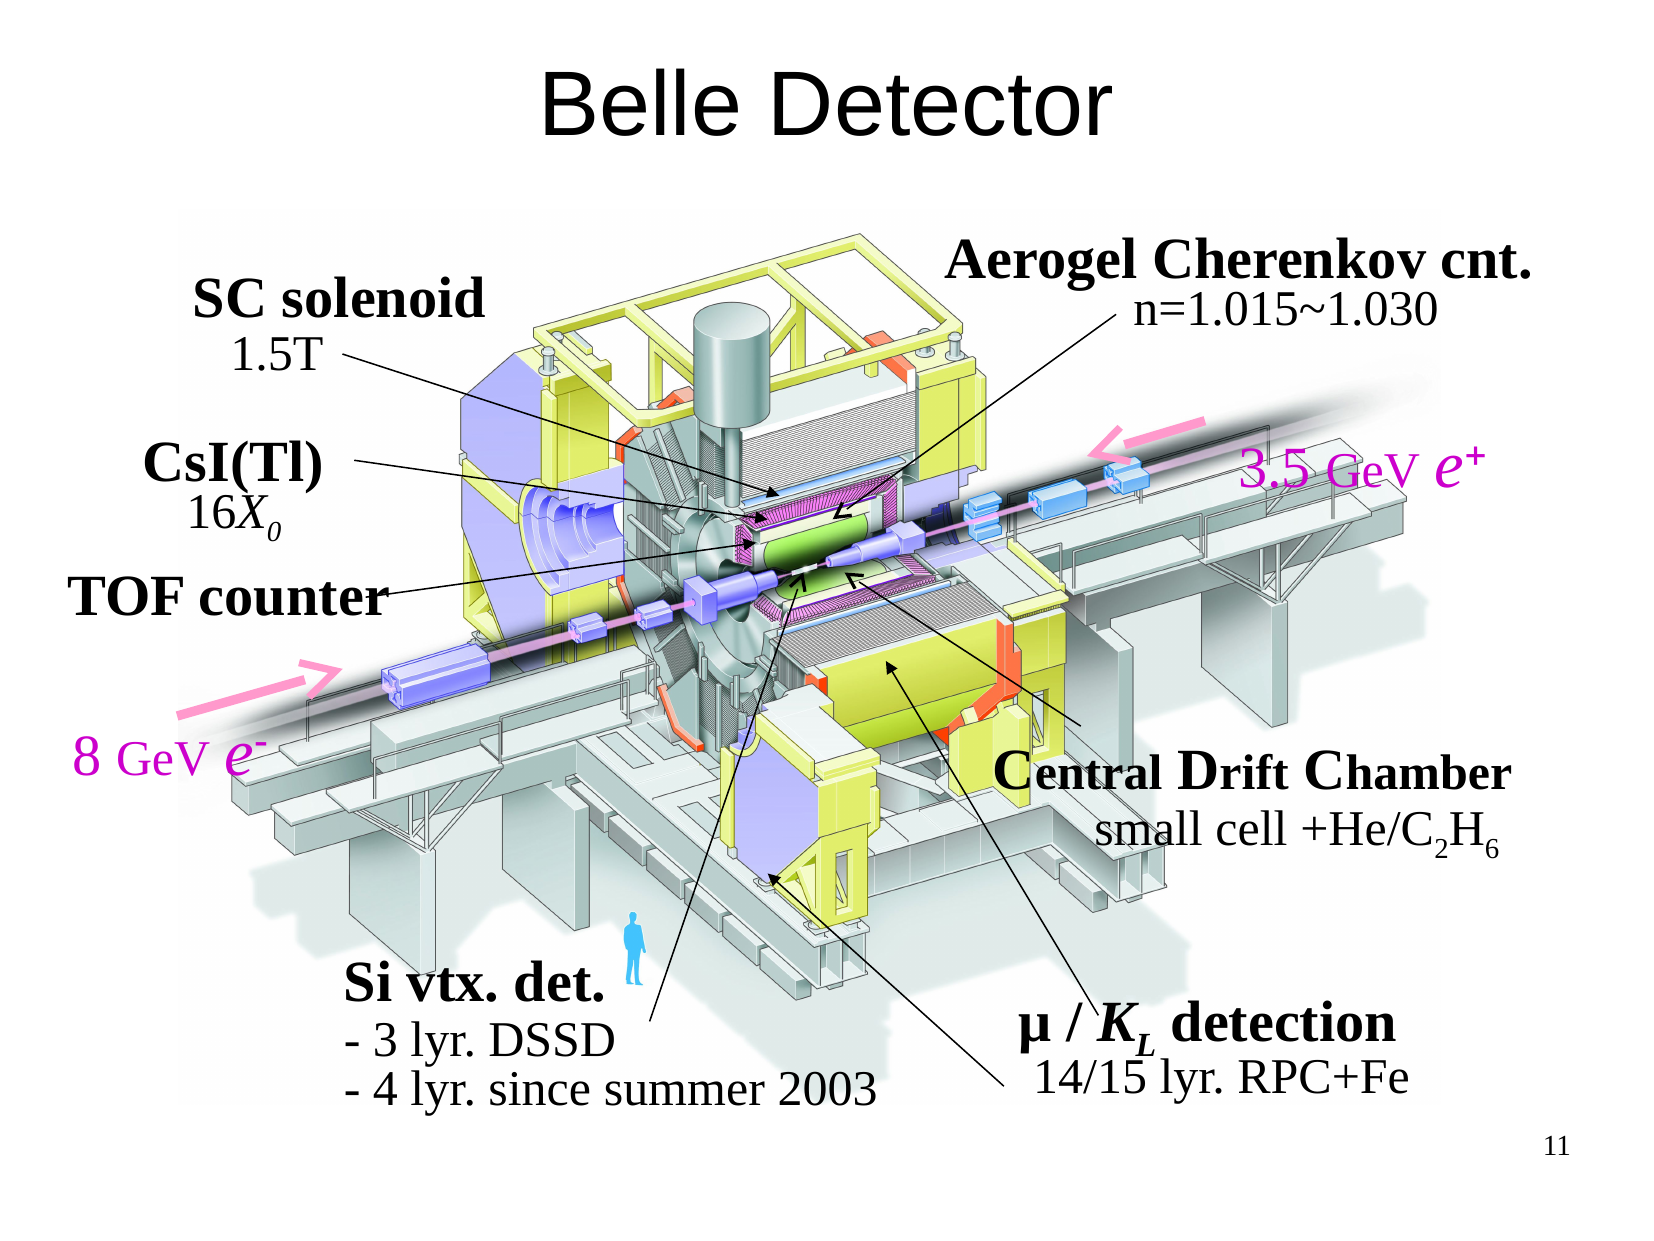

# Belle Detector
 Aerogel Cherenkov cnt.
 n=1.015~1.030
SC solenoid
 1.5T
3.5 GeV e
CsI(Tl)
 16X0
TOF counter
8 GeV e
Central Drift Chamber
 small cell +He/C2H6
Si vtx. det.
- 3 lyr. DSSD
- 4 lyr. since summer 2003
μ / KL detection
 14/15 lyr. RPC+Fe
11